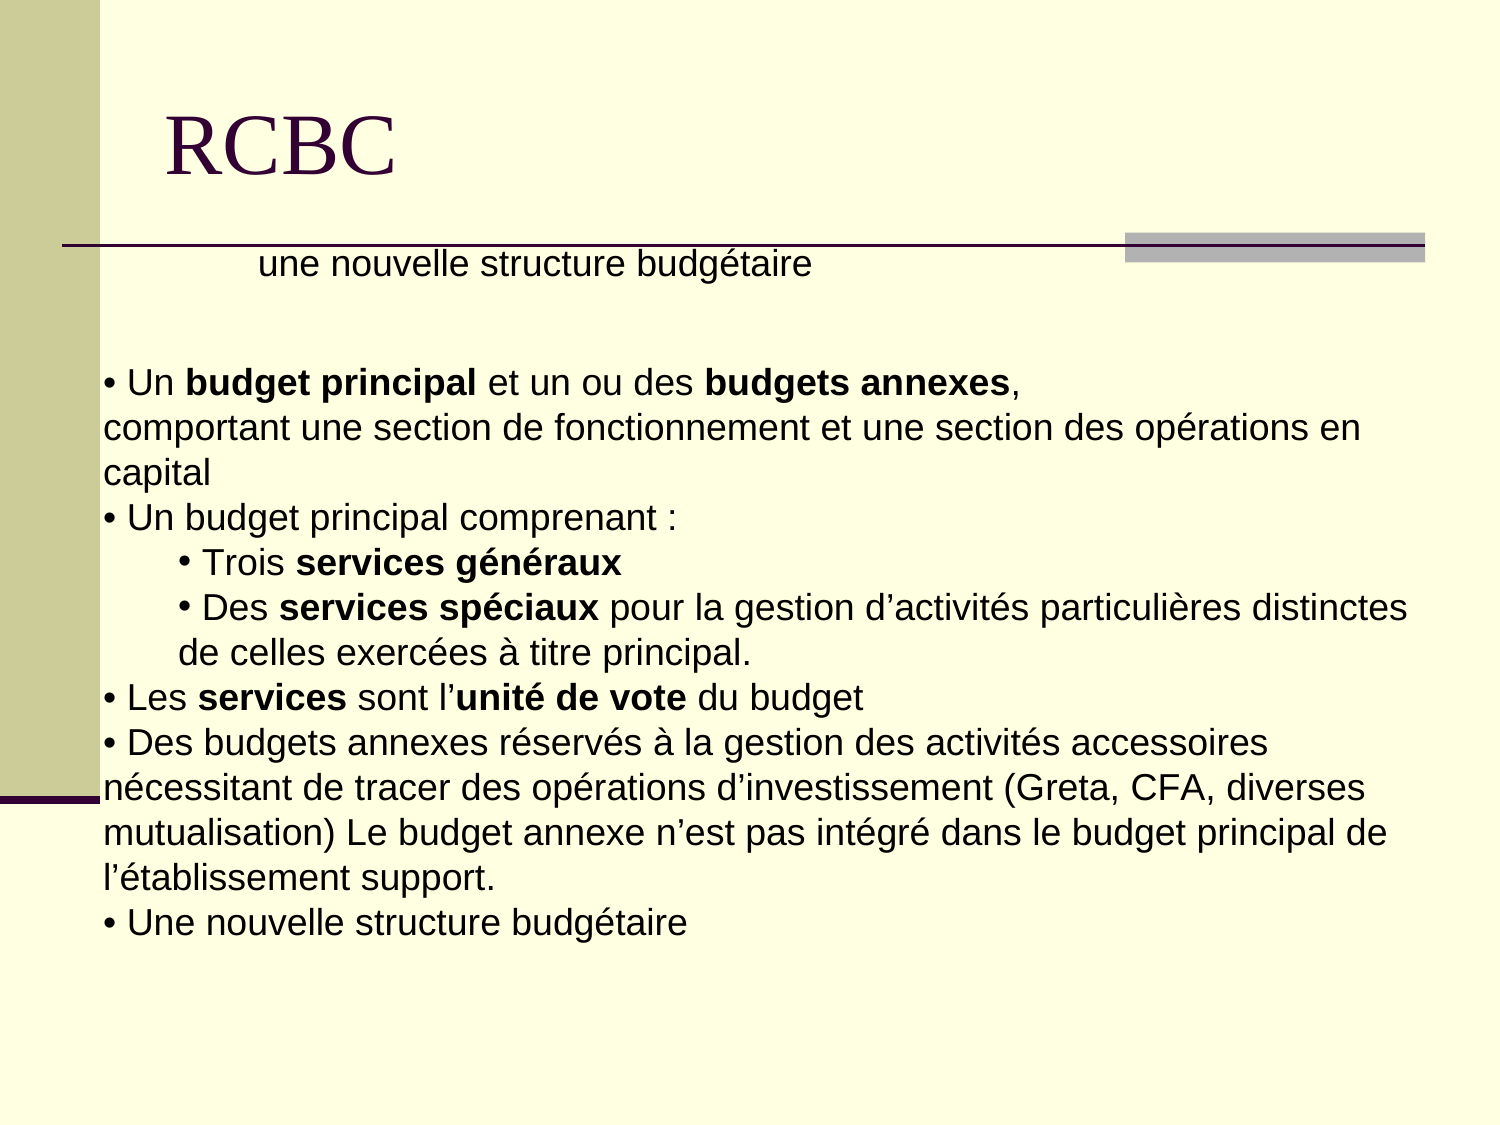

# RCBC
une nouvelle structure budgétaire
• Un budget principal et un ou des budgets annexes,
comportant une section de fonctionnement et une section des opérations en capital
• Un budget principal comprenant :
 Trois services généraux
 Des services spéciaux pour la gestion d’activités particulières distinctes de celles exercées à titre principal.
• Les services sont l’unité de vote du budget
• Des budgets annexes réservés à la gestion des activités accessoires nécessitant de tracer des opérations d’investissement (Greta, CFA, diverses mutualisation) Le budget annexe n’est pas intégré dans le budget principal de l’établissement support.
• Une nouvelle structure budgétaire